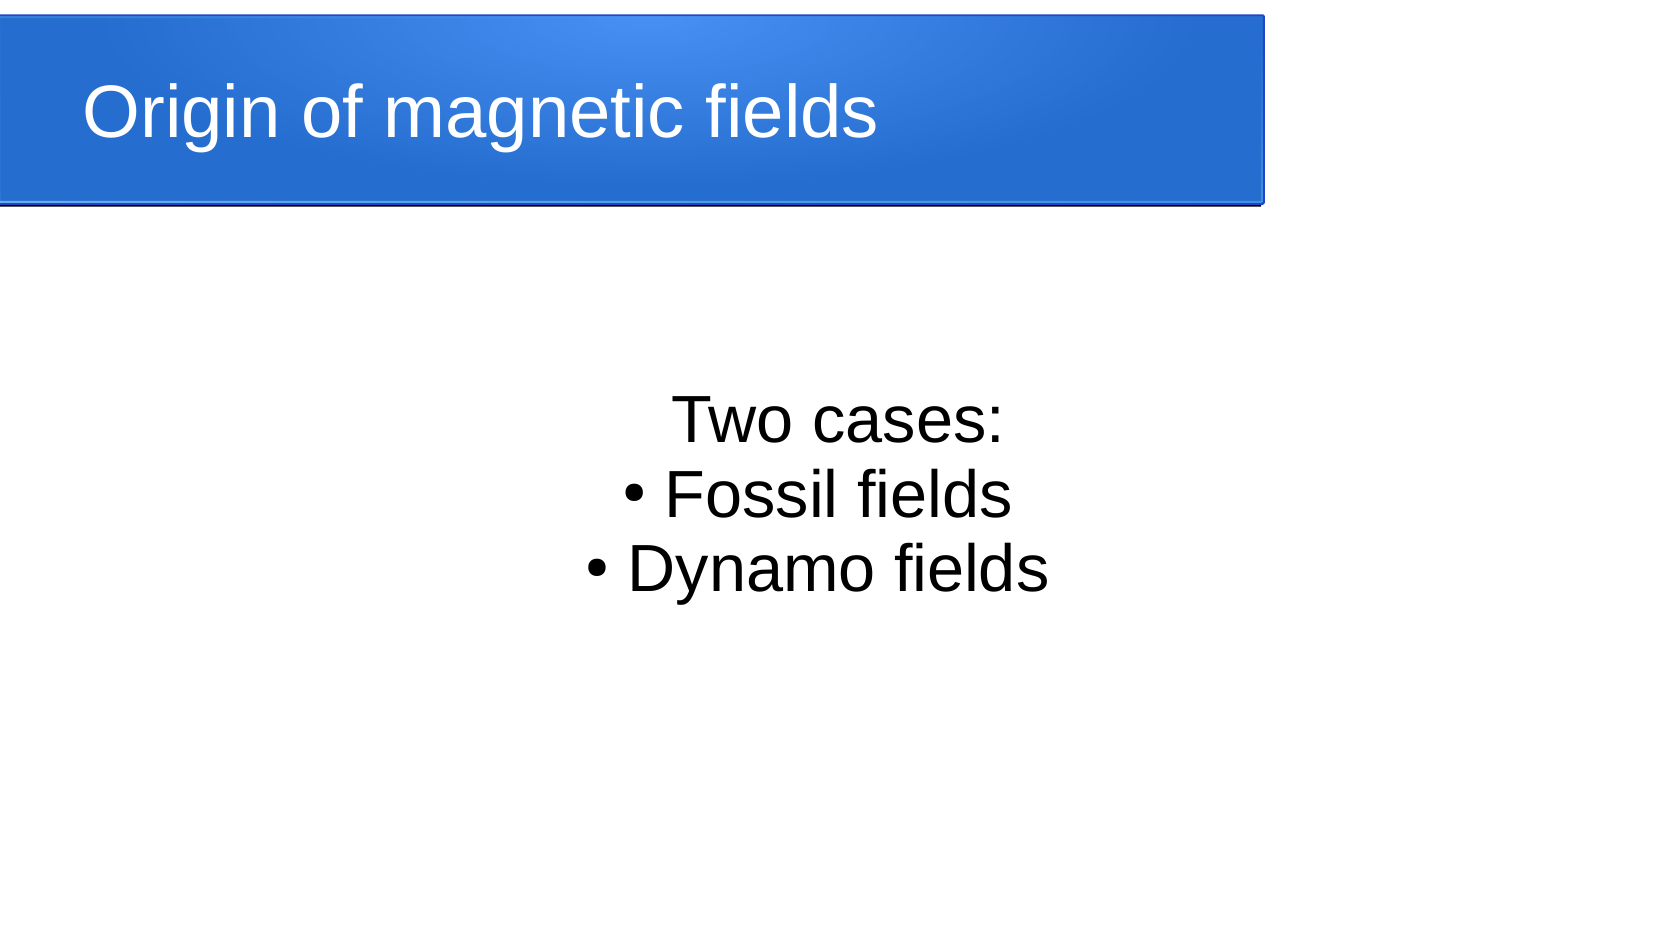

# Origin of magnetic fields
Two cases:
 Fossil fields
 Dynamo fields